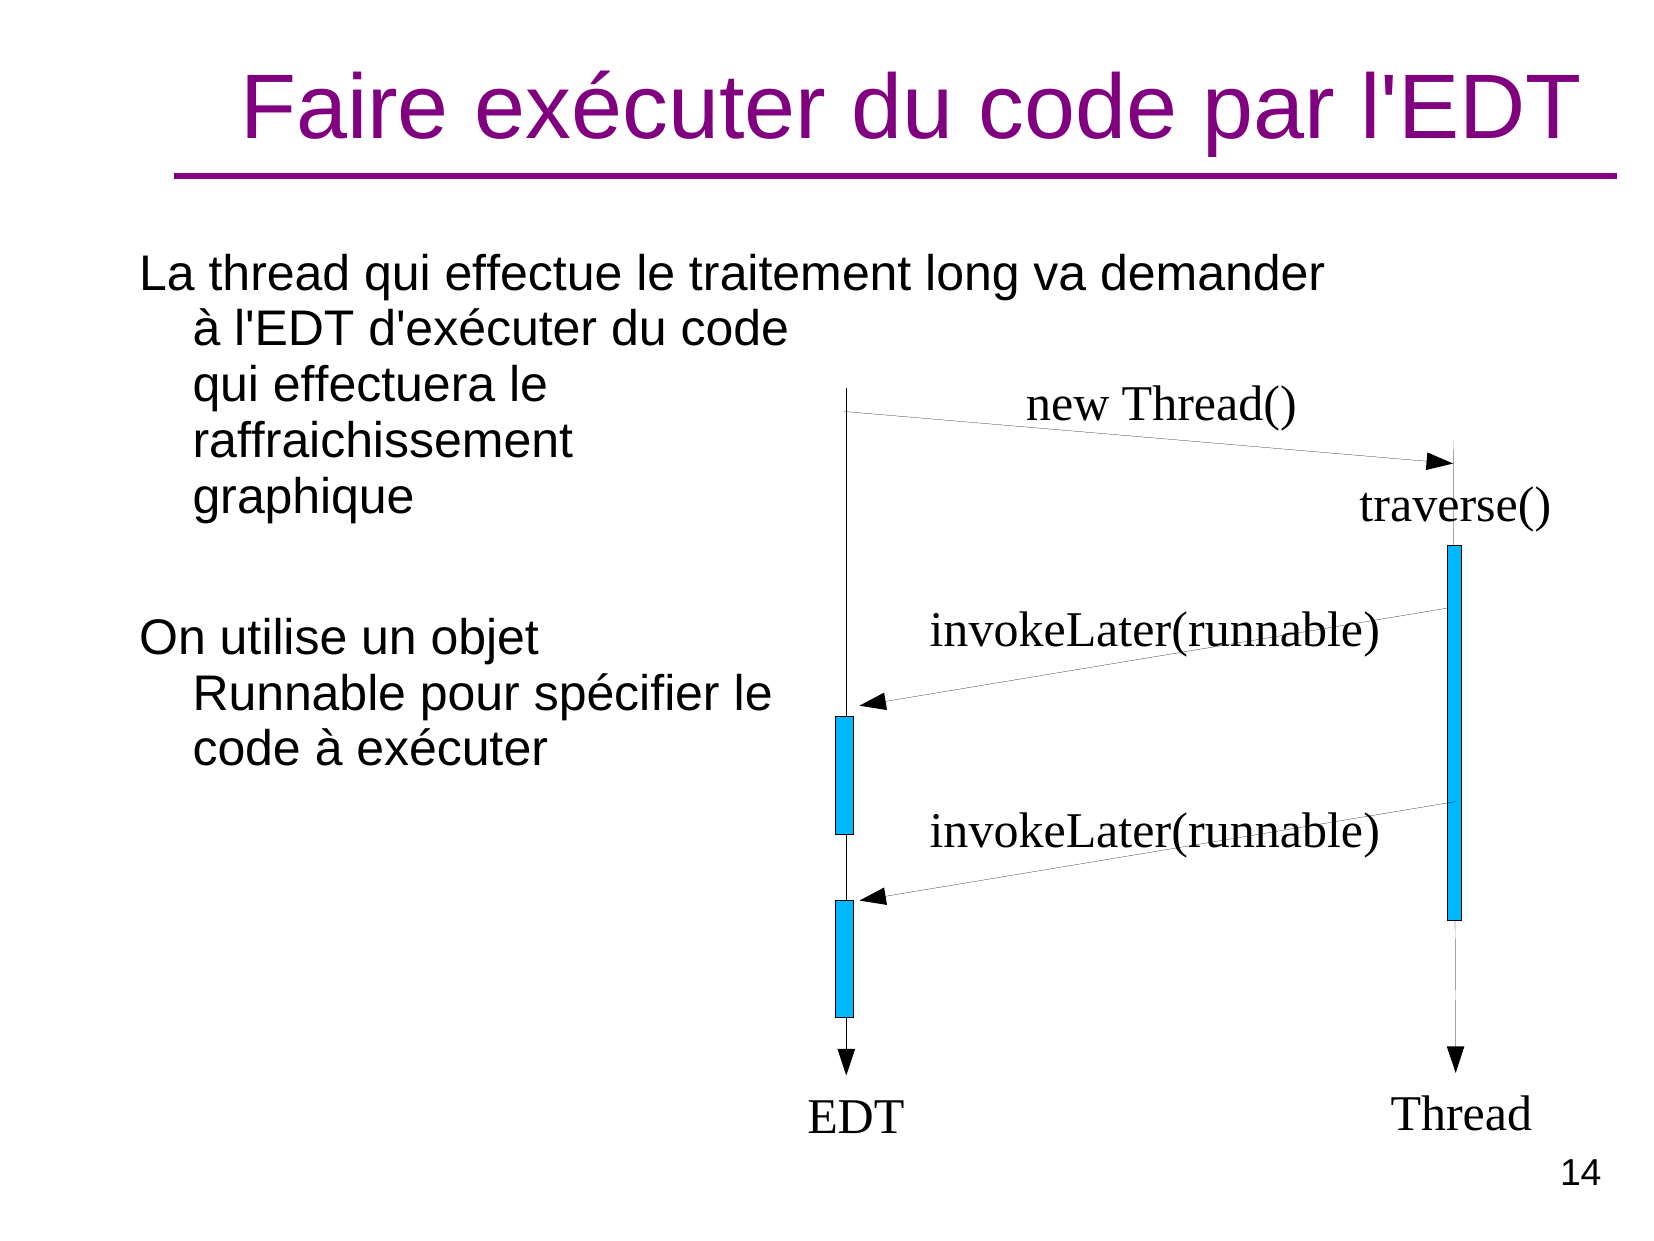

# Faire exécuter du code par l'EDT
La thread qui effectue le traitement long va demander
à l'EDT d'exécuter du code
qui effectuera le
raffraichissement
graphique
On utilise un objet
Runnable pour spécifier le
code à exécuter
new Thread()
traverse()
invokeLater(runnable)
invokeLater(runnable)
Thread
EDT